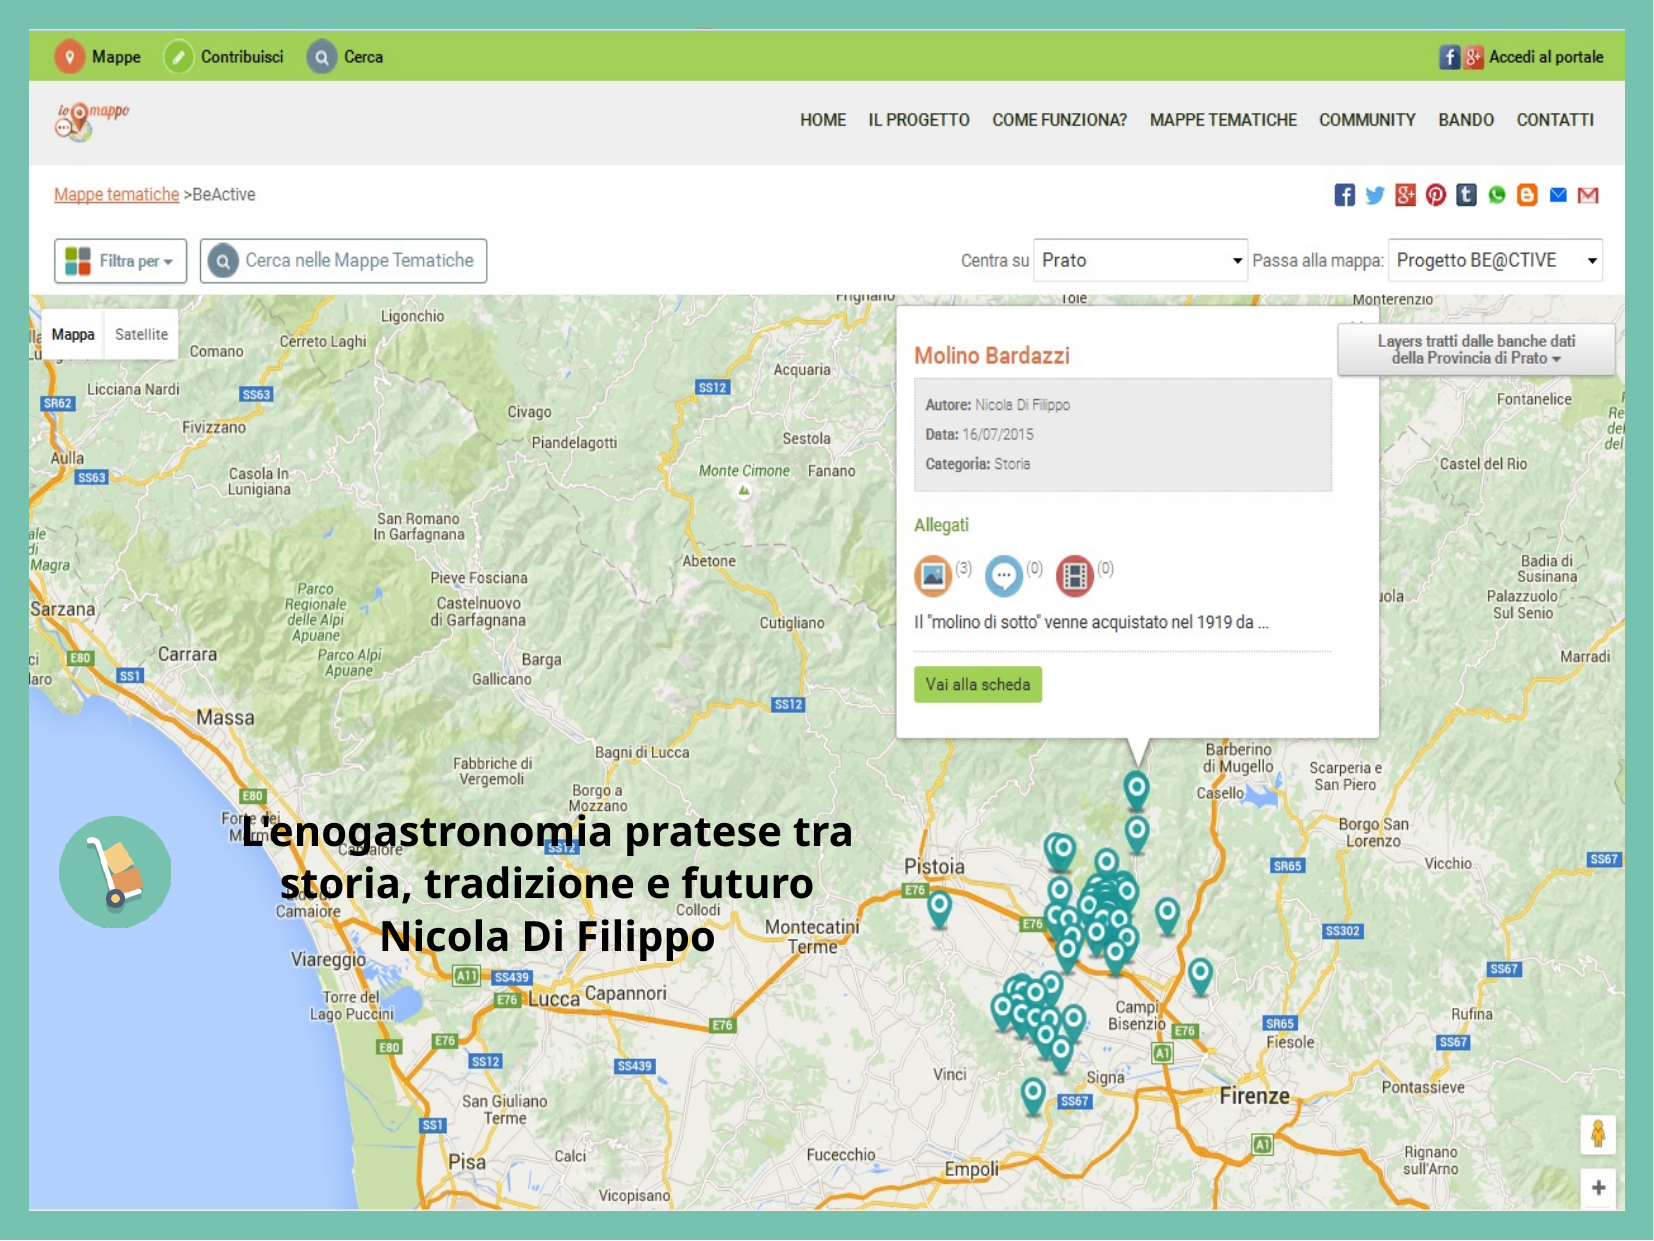

L'enogastronomia pratese tra storia, tradizione e futuro
Nicola Di Filippo